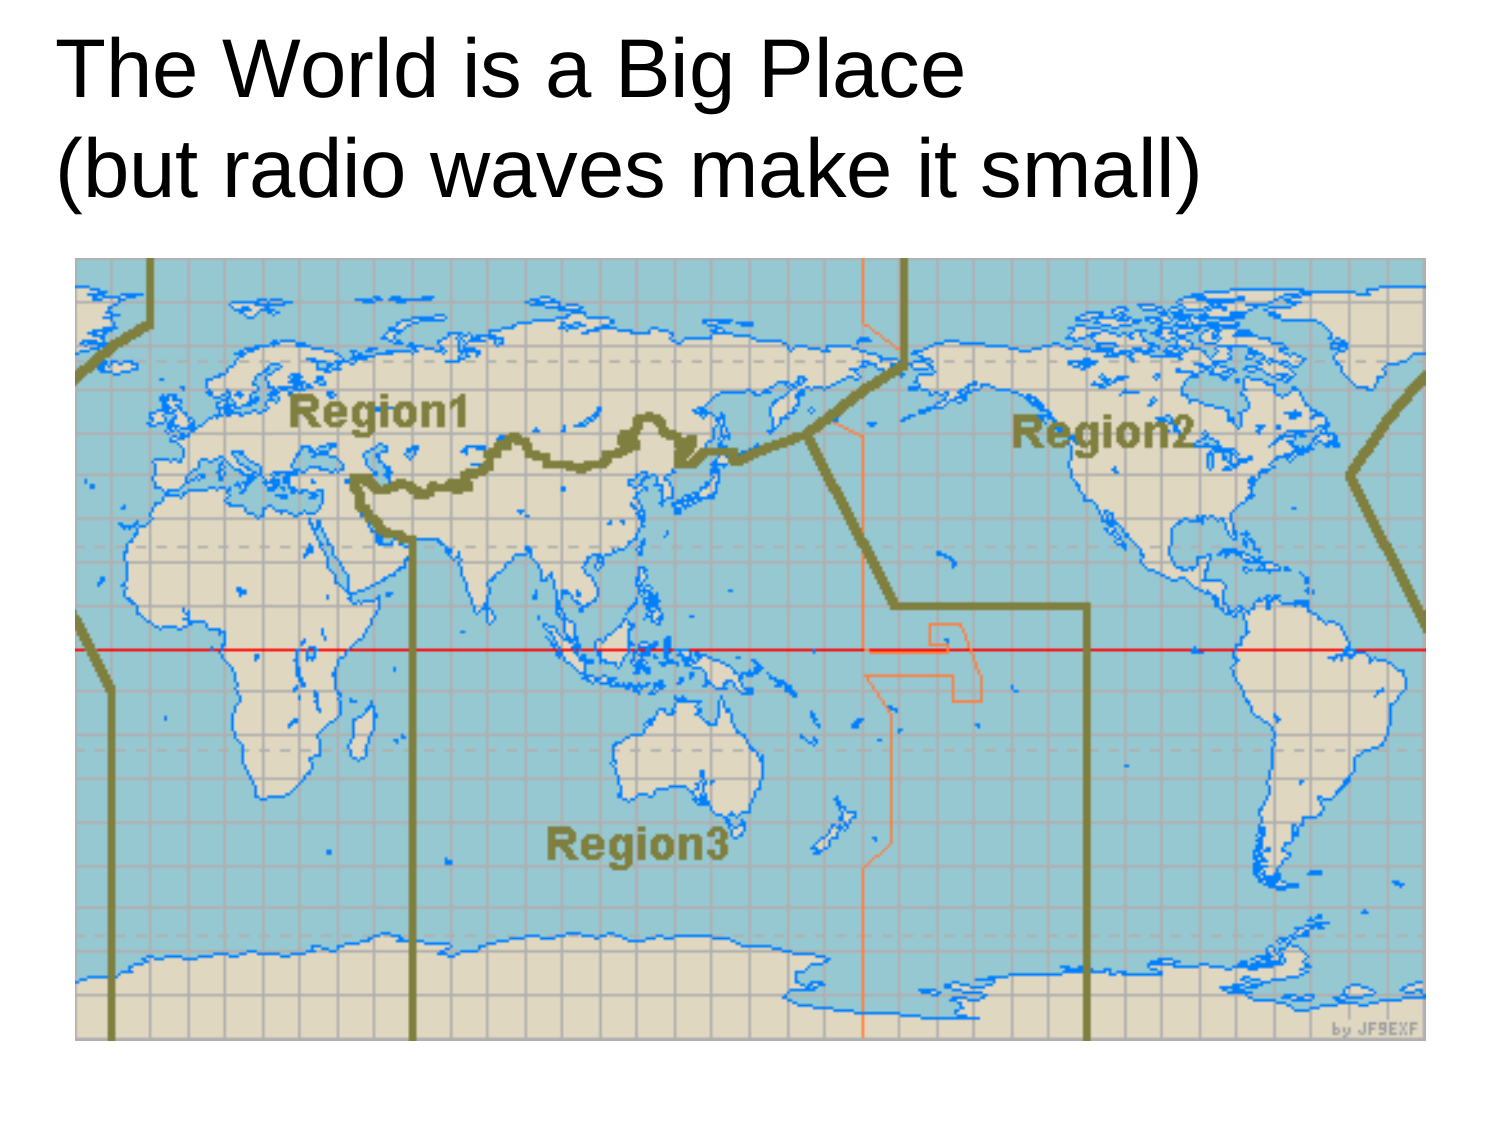

# The World is a Big Place (but radio waves make it small)